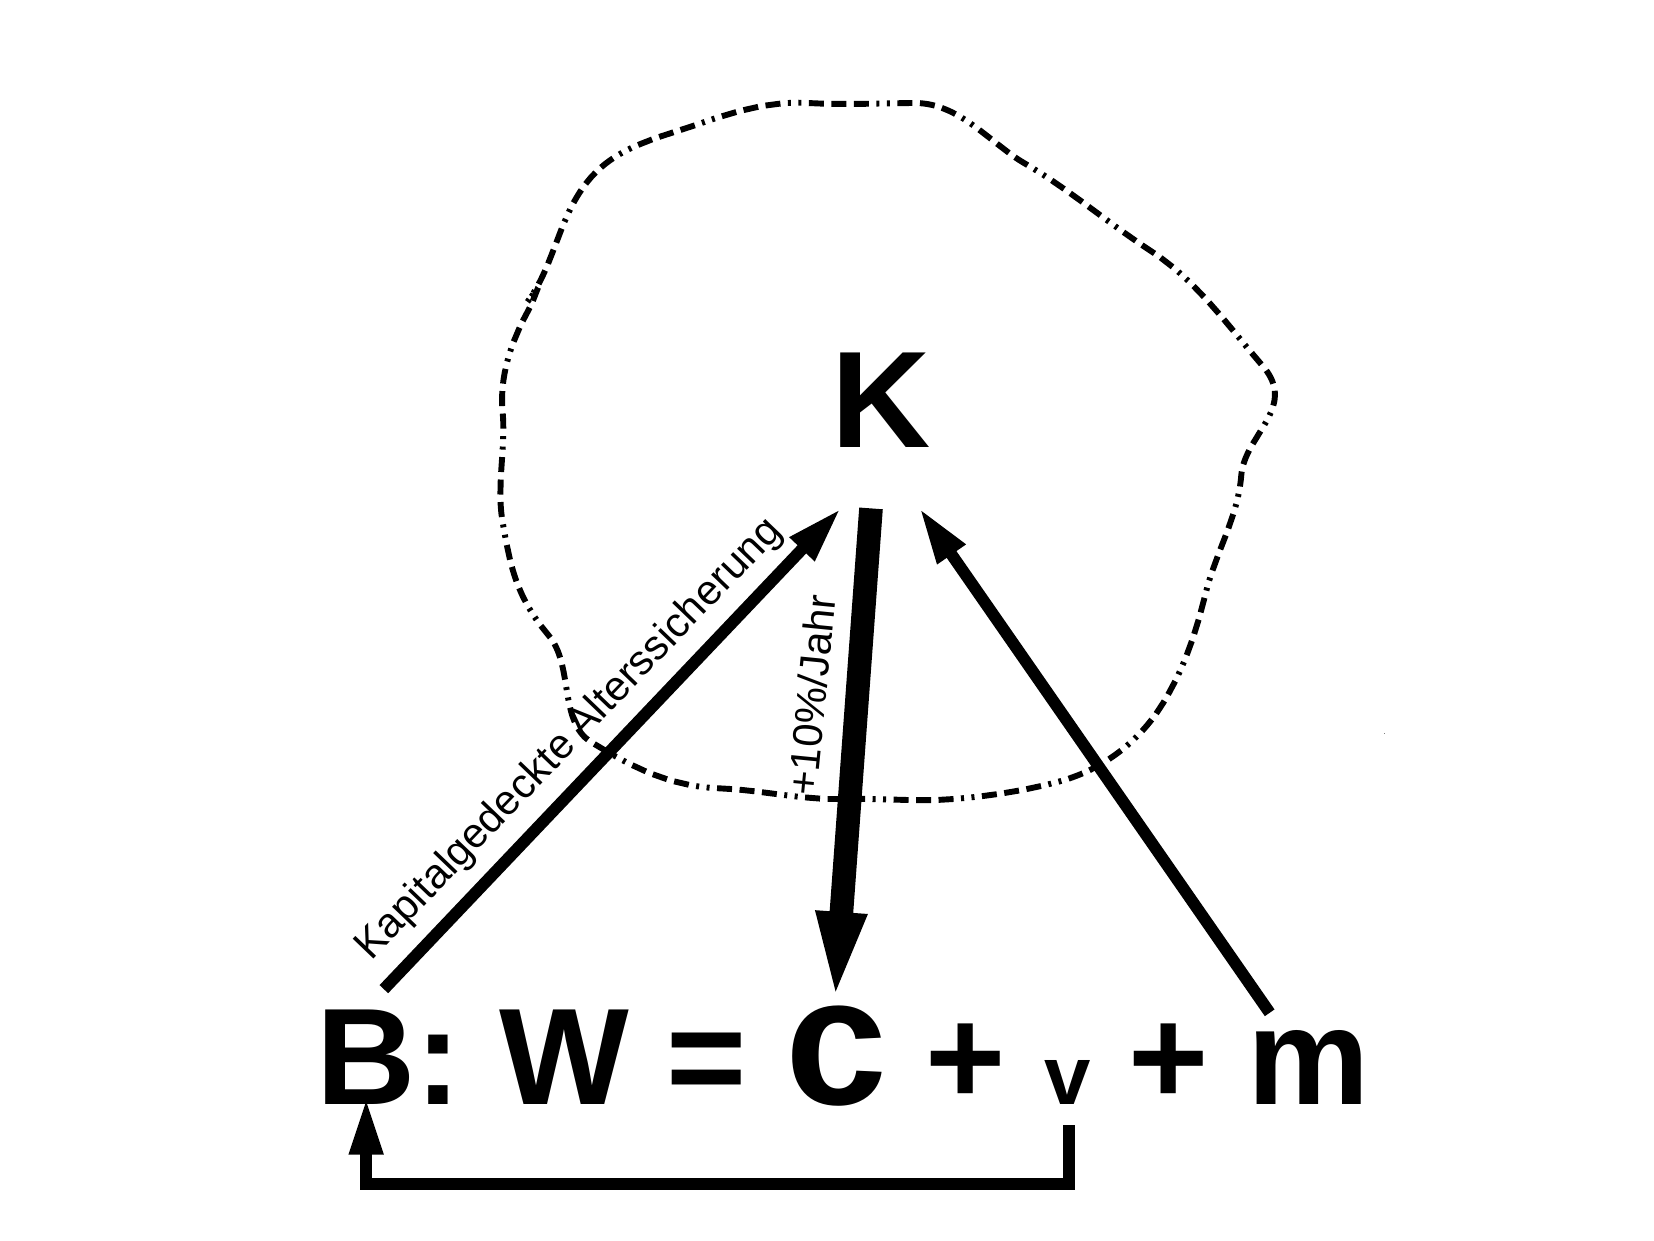

K
B: W = c + v + m
+10%/Jahr
Kapitalgedeckte Alterssicherung